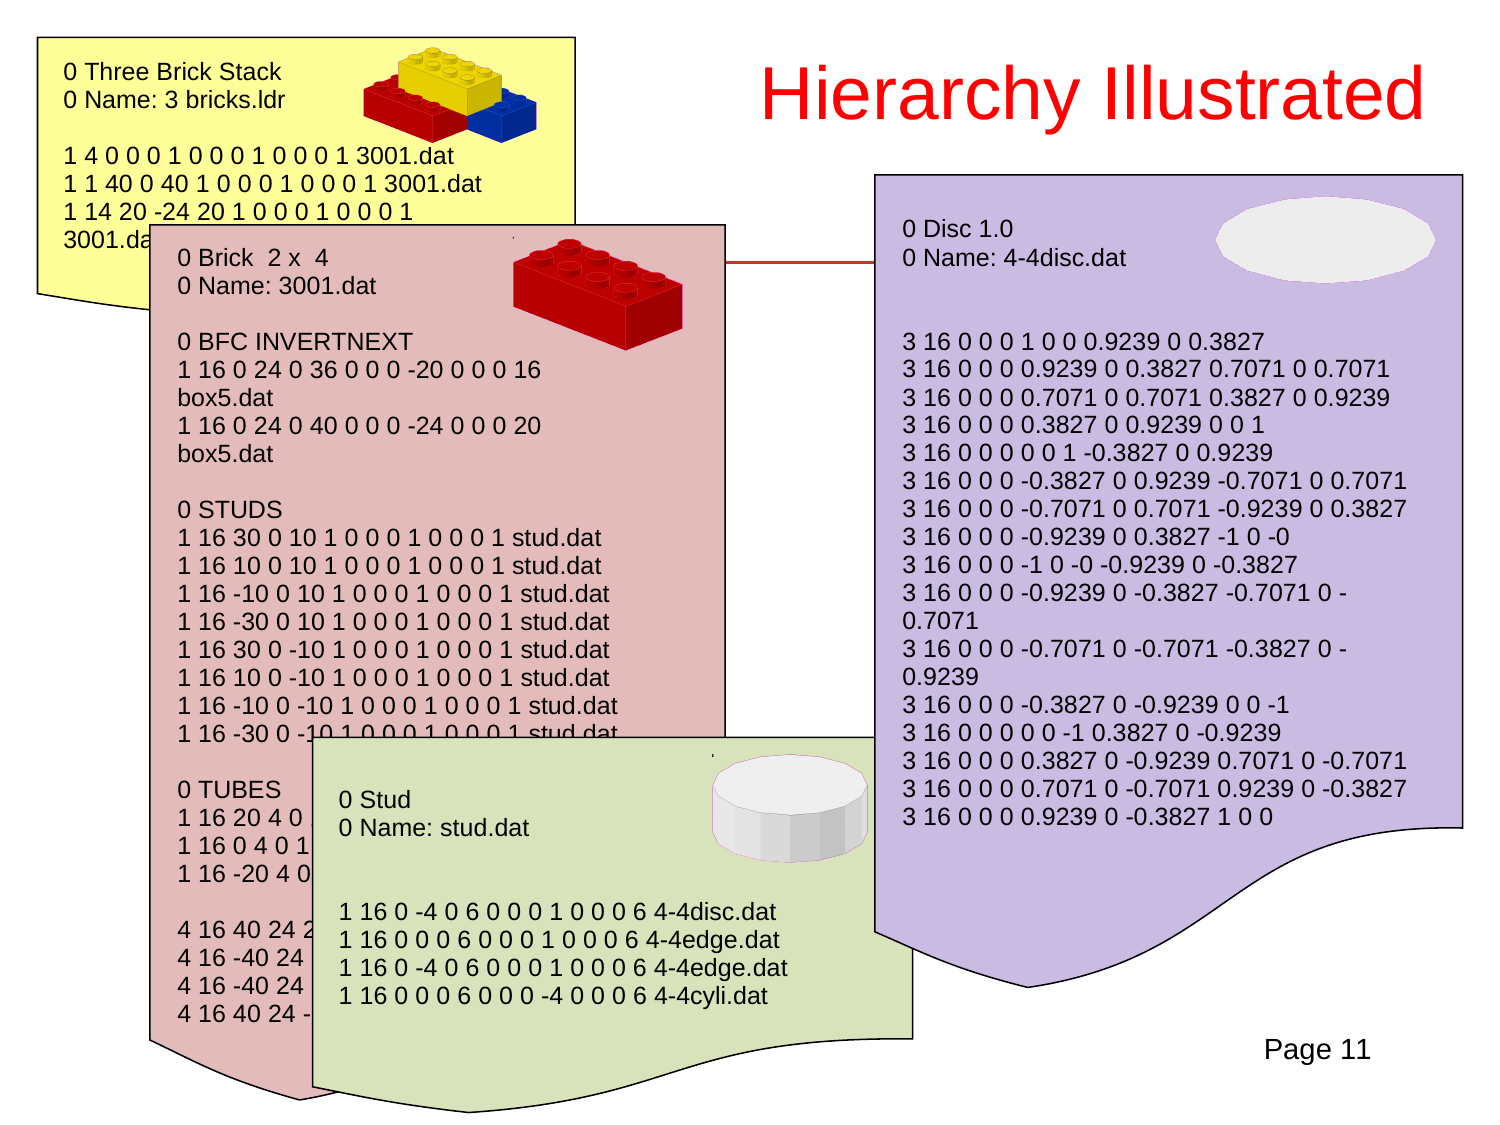

0 Three Brick Stack
0 Name: 3 bricks.ldr
1 4 0 0 0 1 0 0 0 1 0 0 0 1 3001.dat
1 1 40 0 40 1 0 0 0 1 0 0 0 1 3001.dat
1 14 20 -24 20 1 0 0 0 1 0 0 0 1 3001.dat
Hierarchy Illustrated
0 Disc 1.0
0 Name: 4-4disc.dat
3 16 0 0 0 1 0 0 0.9239 0 0.3827
3 16 0 0 0 0.9239 0 0.3827 0.7071 0 0.7071
3 16 0 0 0 0.7071 0 0.7071 0.3827 0 0.9239
3 16 0 0 0 0.3827 0 0.9239 0 0 1
3 16 0 0 0 0 0 1 -0.3827 0 0.9239
3 16 0 0 0 -0.3827 0 0.9239 -0.7071 0 0.7071
3 16 0 0 0 -0.7071 0 0.7071 -0.9239 0 0.3827
3 16 0 0 0 -0.9239 0 0.3827 -1 0 -0
3 16 0 0 0 -1 0 -0 -0.9239 0 -0.3827
3 16 0 0 0 -0.9239 0 -0.3827 -0.7071 0 -0.7071
3 16 0 0 0 -0.7071 0 -0.7071 -0.3827 0 -0.9239
3 16 0 0 0 -0.3827 0 -0.9239 0 0 -1
3 16 0 0 0 0 0 -1 0.3827 0 -0.9239
3 16 0 0 0 0.3827 0 -0.9239 0.7071 0 -0.7071
3 16 0 0 0 0.7071 0 -0.7071 0.9239 0 -0.3827
3 16 0 0 0 0.9239 0 -0.3827 1 0 0
0 Brick 2 x 4
0 Name: 3001.dat
0 BFC INVERTNEXT
1 16 0 24 0 36 0 0 0 -20 0 0 0 16 box5.dat
1 16 0 24 0 40 0 0 0 -24 0 0 0 20 box5.dat
0 STUDS
1 16 30 0 10 1 0 0 0 1 0 0 0 1 stud.dat
1 16 10 0 10 1 0 0 0 1 0 0 0 1 stud.dat
1 16 -10 0 10 1 0 0 0 1 0 0 0 1 stud.dat
1 16 -30 0 10 1 0 0 0 1 0 0 0 1 stud.dat
1 16 30 0 -10 1 0 0 0 1 0 0 0 1 stud.dat
1 16 10 0 -10 1 0 0 0 1 0 0 0 1 stud.dat
1 16 -10 0 -10 1 0 0 0 1 0 0 0 1 stud.dat
1 16 -30 0 -10 1 0 0 0 1 0 0 0 1 stud.dat
0 TUBES
1 16 20 4 0 1 0 0 0 -5 0 0 0 1 stud4.dat
1 16 0 4 0 1 0 0 0 -5 0 0 0 1 stud4.dat
1 16 -20 4 0 1 0 0 0 -5 0 0 0 1 stud4.dat
4 16 40 24 20 36 24 16 -36…
4 16 -40 24 20 -36 24…
4 16 -40 24 -20 -3 …
4 16 40 24 -20 …
0 Stud
0 Name: stud.dat
1 16 0 -4 0 6 0 0 0 1 0 0 0 6 4-4disc.dat
1 16 0 0 0 6 0 0 0 1 0 0 0 6 4-4edge.dat
1 16 0 -4 0 6 0 0 0 1 0 0 0 6 4-4edge.dat
1 16 0 0 0 6 0 0 0 -4 0 0 0 6 4-4cyli.dat
11